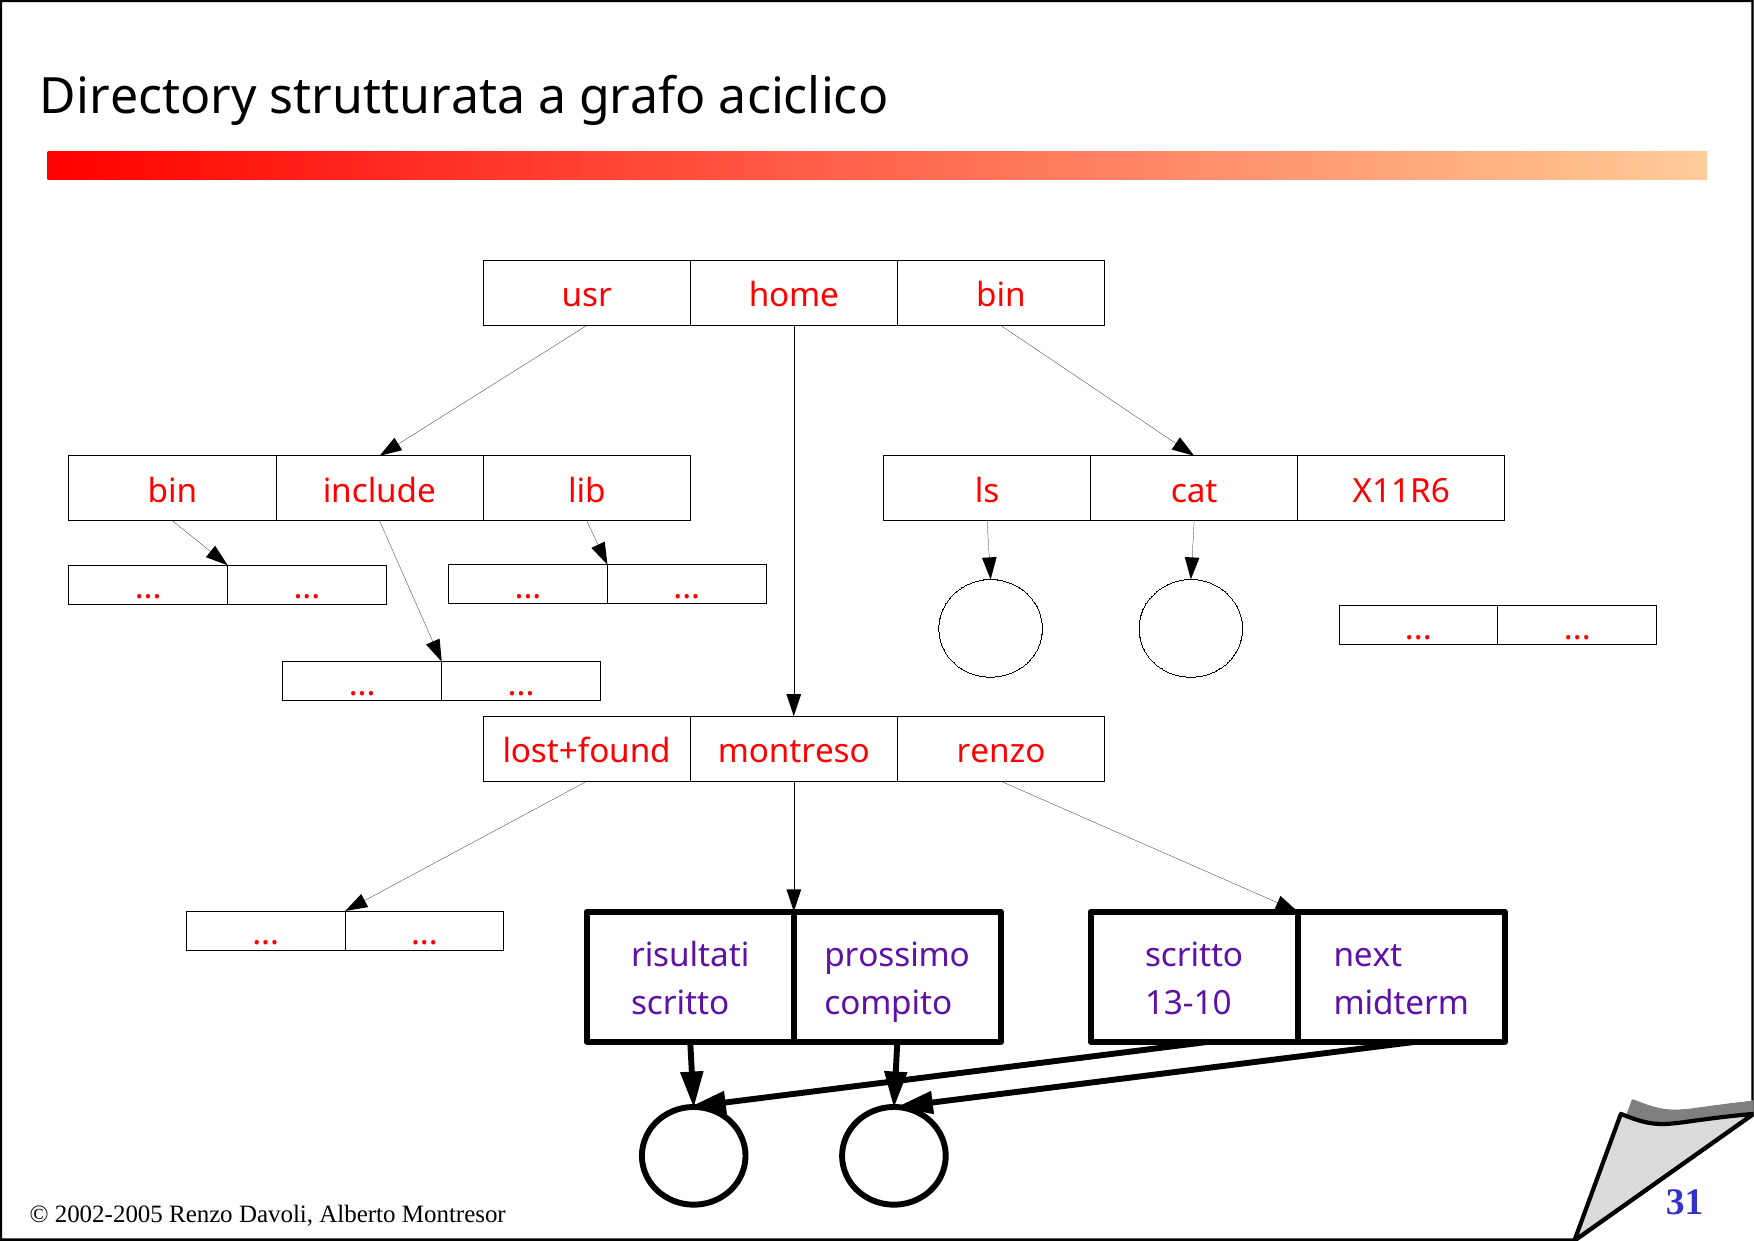

# Directory strutturata a grafo aciclico
usr
home
bin
bin
include
lib
ls
cat
X11R6
...
...
...
...
...
...
...
...
lost+found
montreso
renzo
...
...
risultati
scritto
prossimo
compito
scritto
13-10
next
midterm